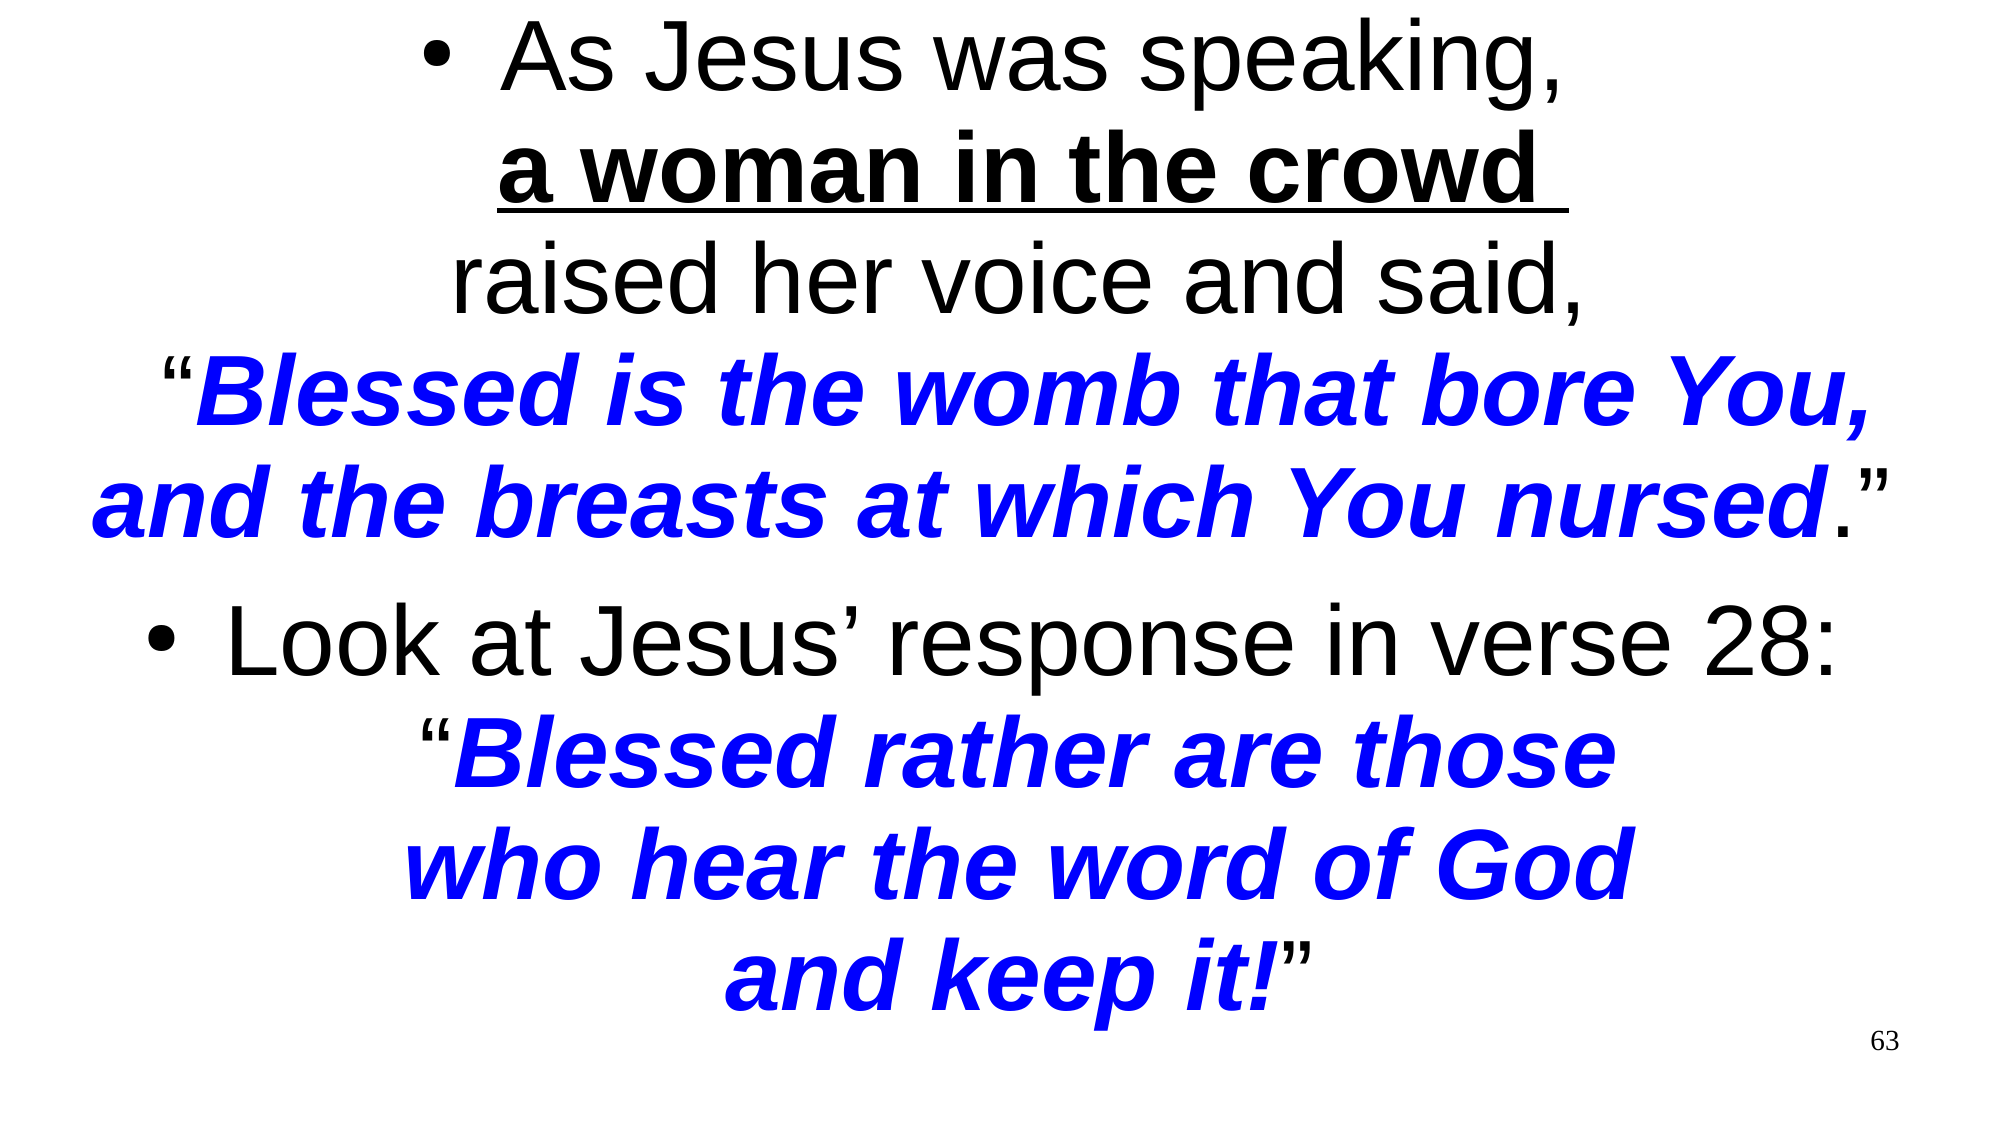

# As Jesus was speaking, a woman in the crowd raised her voice and said, “Blessed is the womb that bore You, and the breasts at which You nursed.”
 Look at Jesus’ response in verse 28:
“Blessed rather are those
who hear the word of God
and keep it!”
63